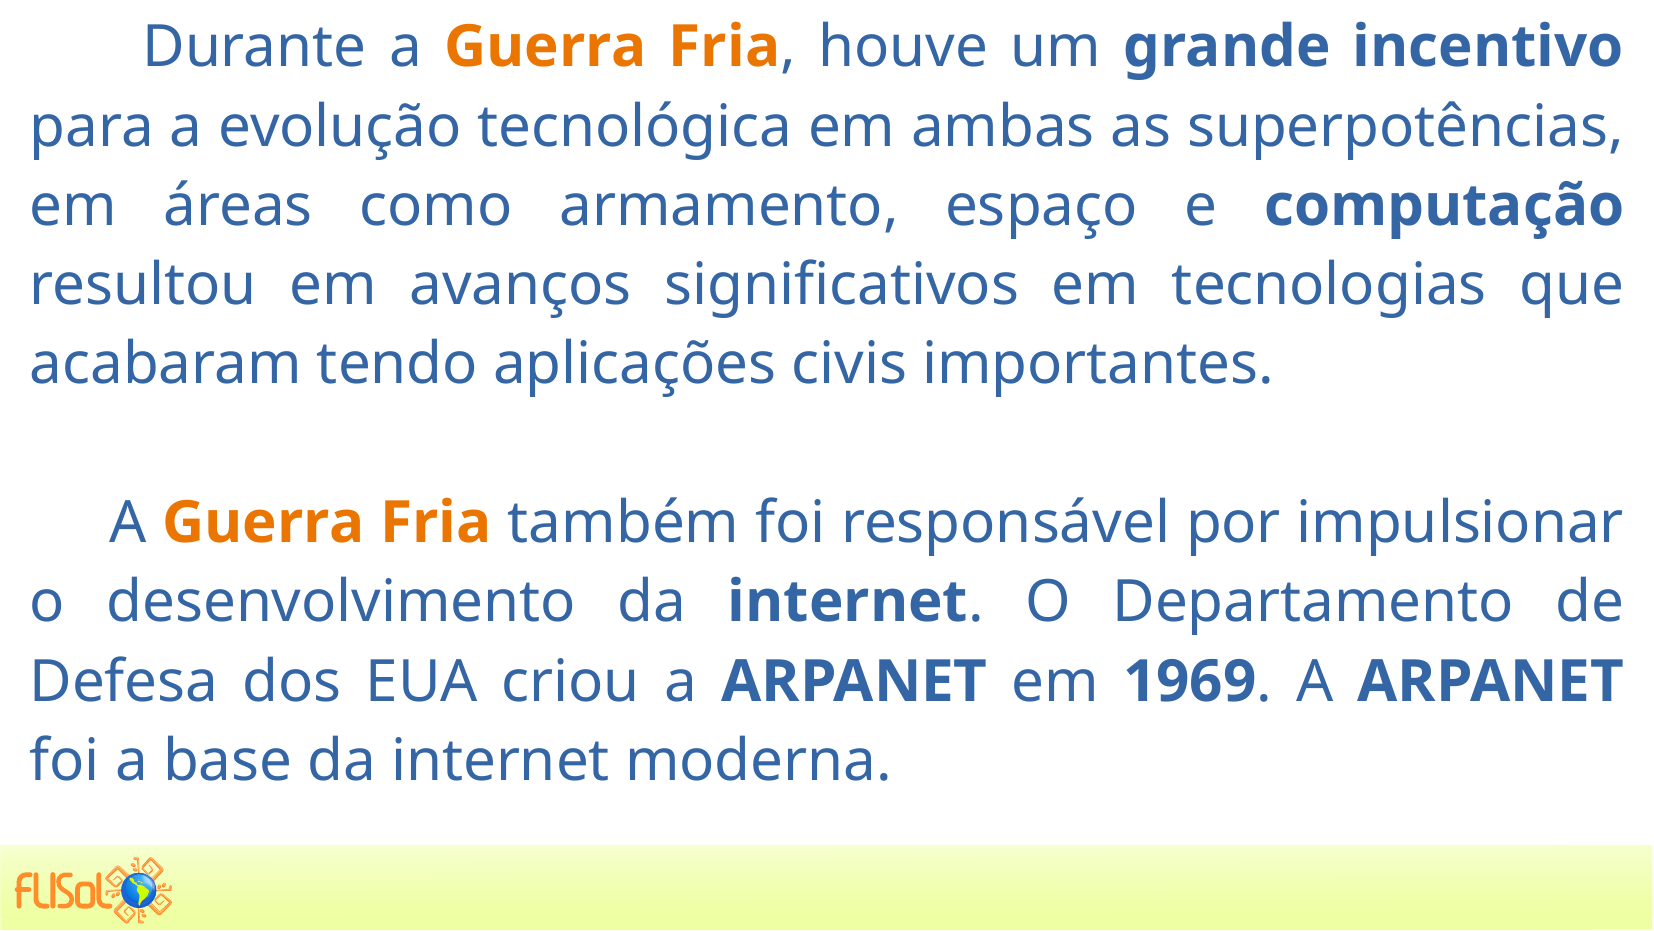

# Durante a Guerra Fria, houve um grande incentivo para a evolução tecnológica em ambas as superpotências, em áreas como armamento, espaço e computação resultou em avanços significativos em tecnologias que acabaram tendo aplicações civis importantes.
 A Guerra Fria também foi responsável por impulsionar o desenvolvimento da internet. O Departamento de Defesa dos EUA criou a ARPANET em 1969. A ARPANET foi a base da internet moderna.